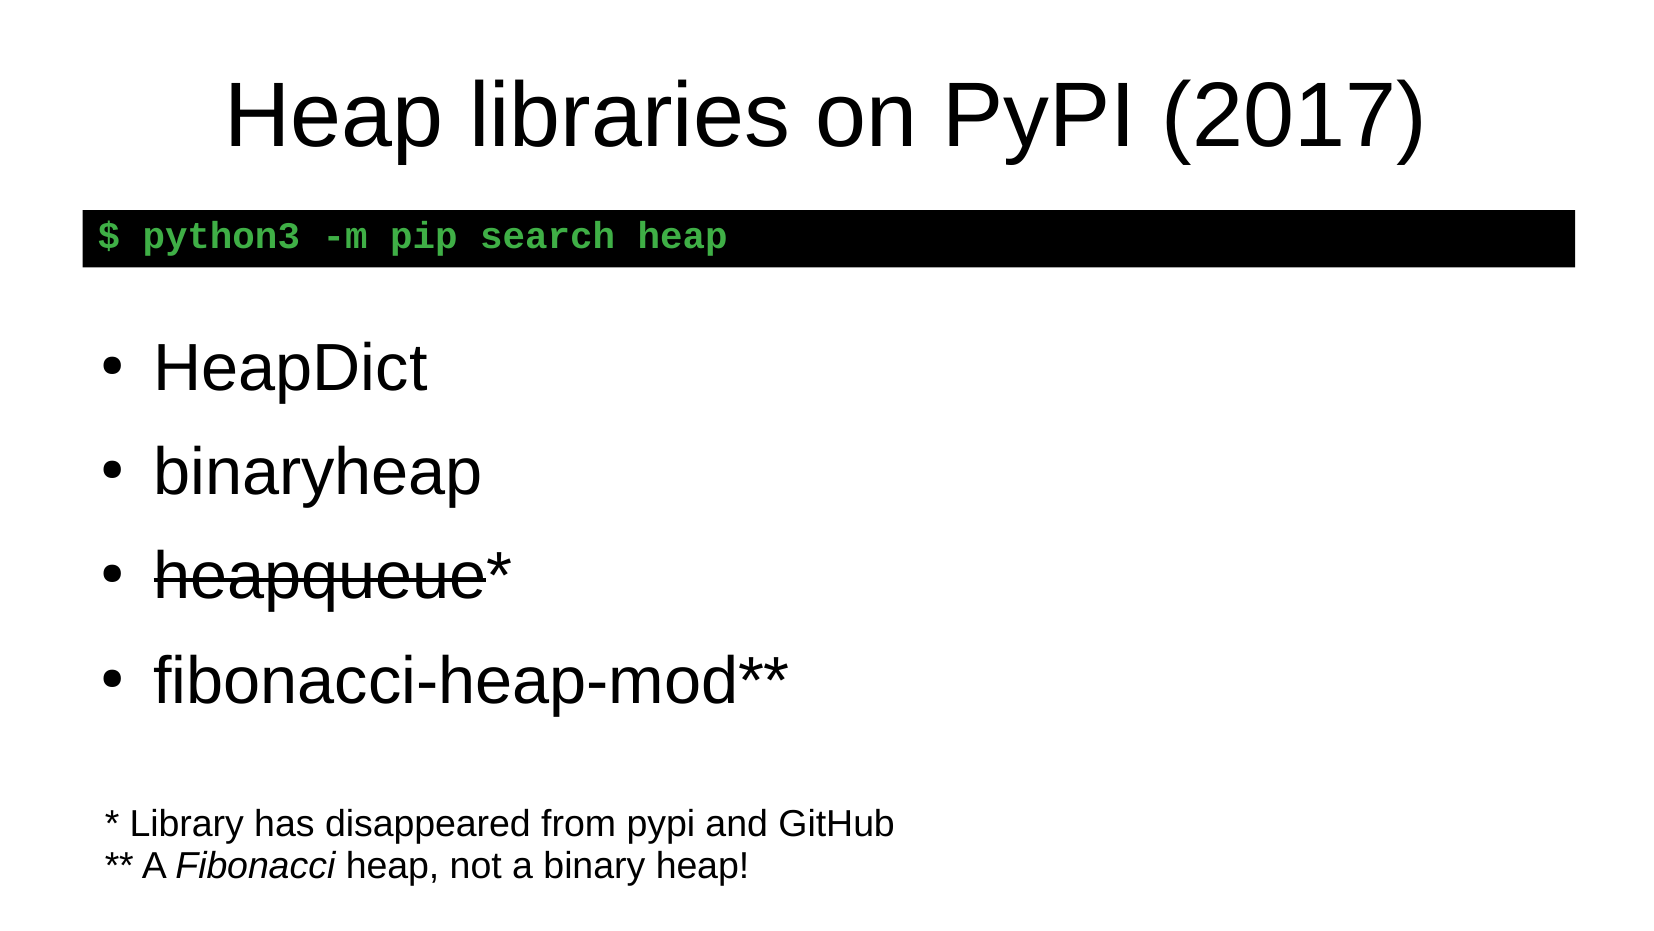

# Heap libraries on PyPI (2017)
$ python3 -m pip search heap
HeapDict
binaryheap
heapqueue*
fibonacci-heap-mod**
* Library has disappeared from pypi and GitHub
** A Fibonacci heap, not a binary heap!